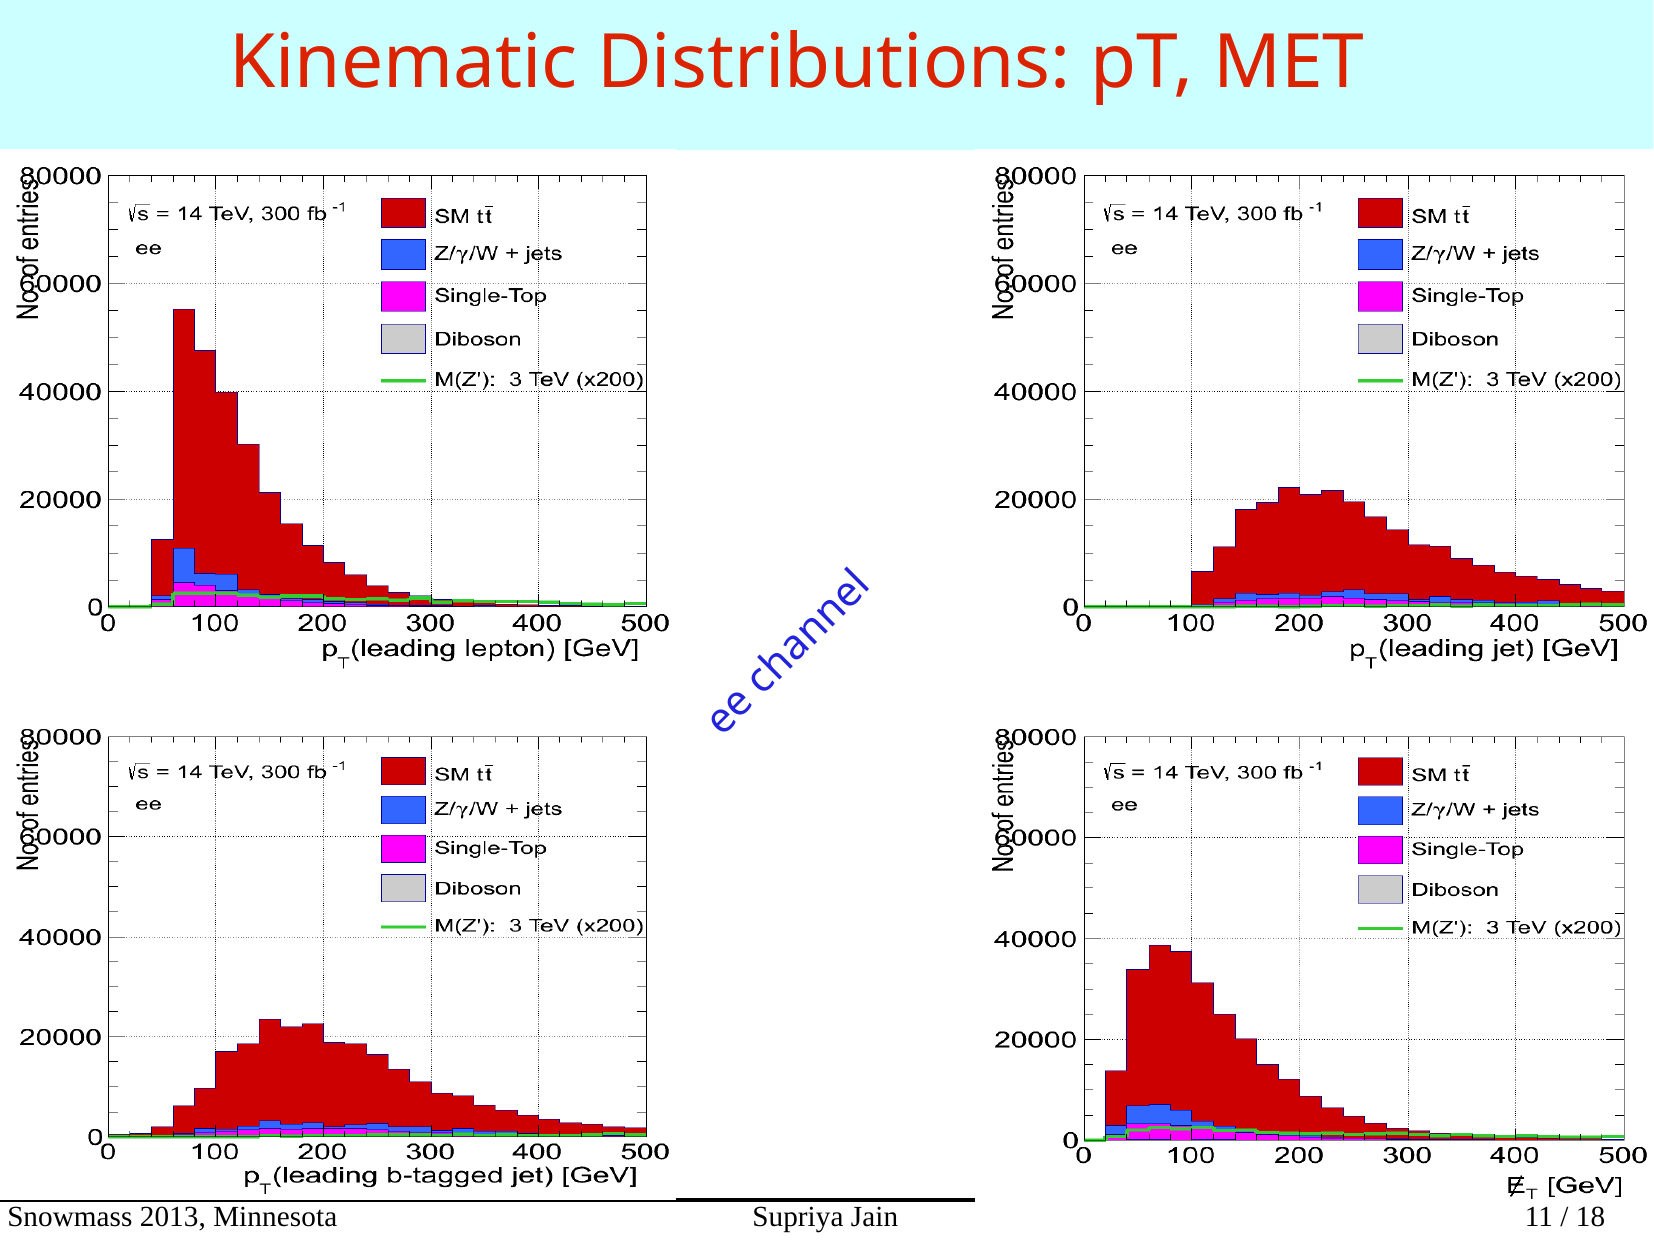

Kinematic Distributions: pT, MET
ee channel
11